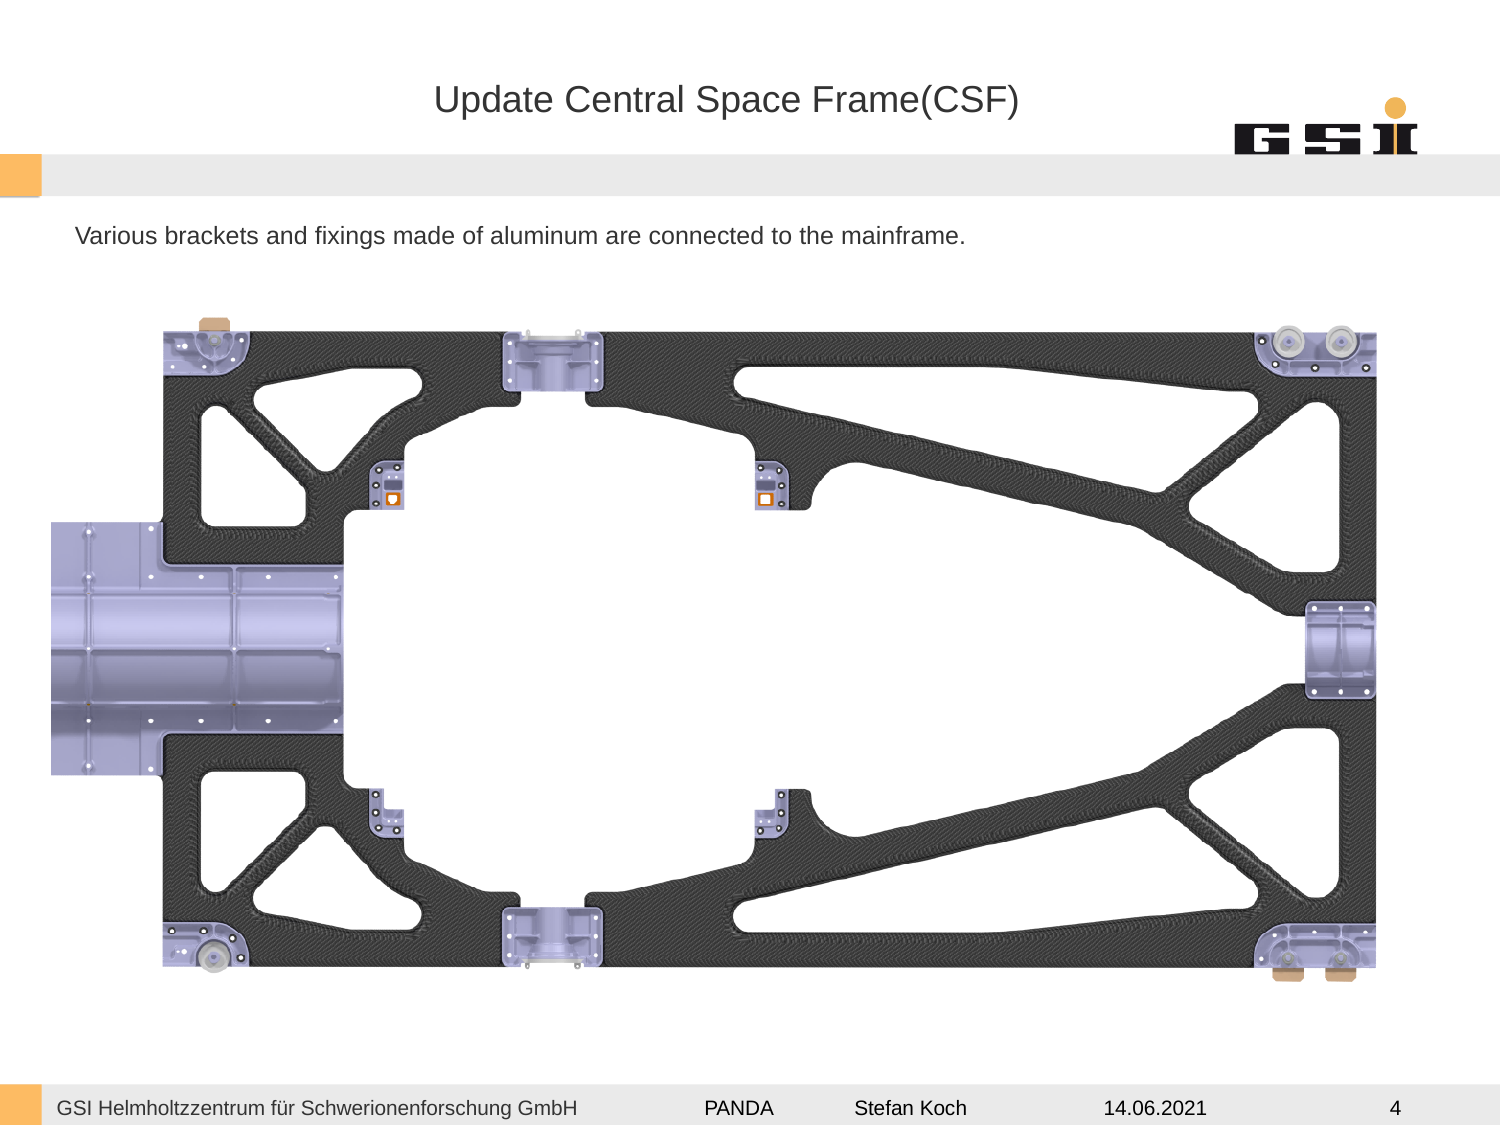

Update Central Space Frame(CSF)
Various brackets and fixings made of aluminum are connected to the mainframe.